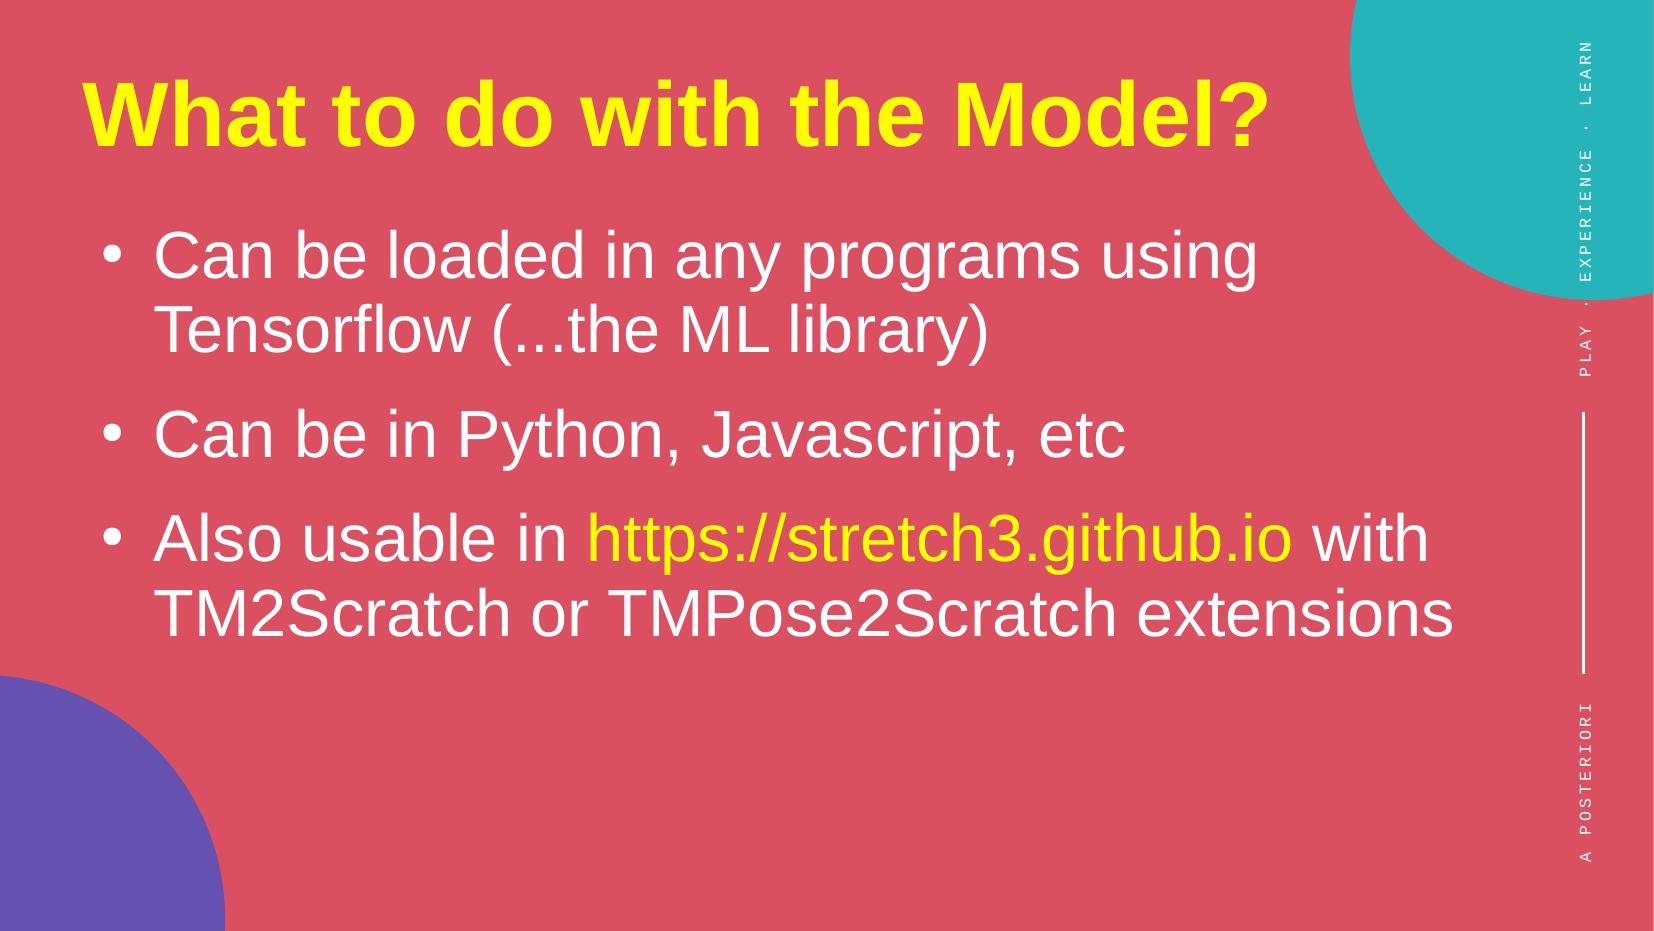

# What to do with the Model?
Can be loaded in any programs using Tensorflow (...the ML library)
Can be in Python, Javascript, etc
Also usable in https://stretch3.github.io with TM2Scratch or TMPose2Scratch extensions